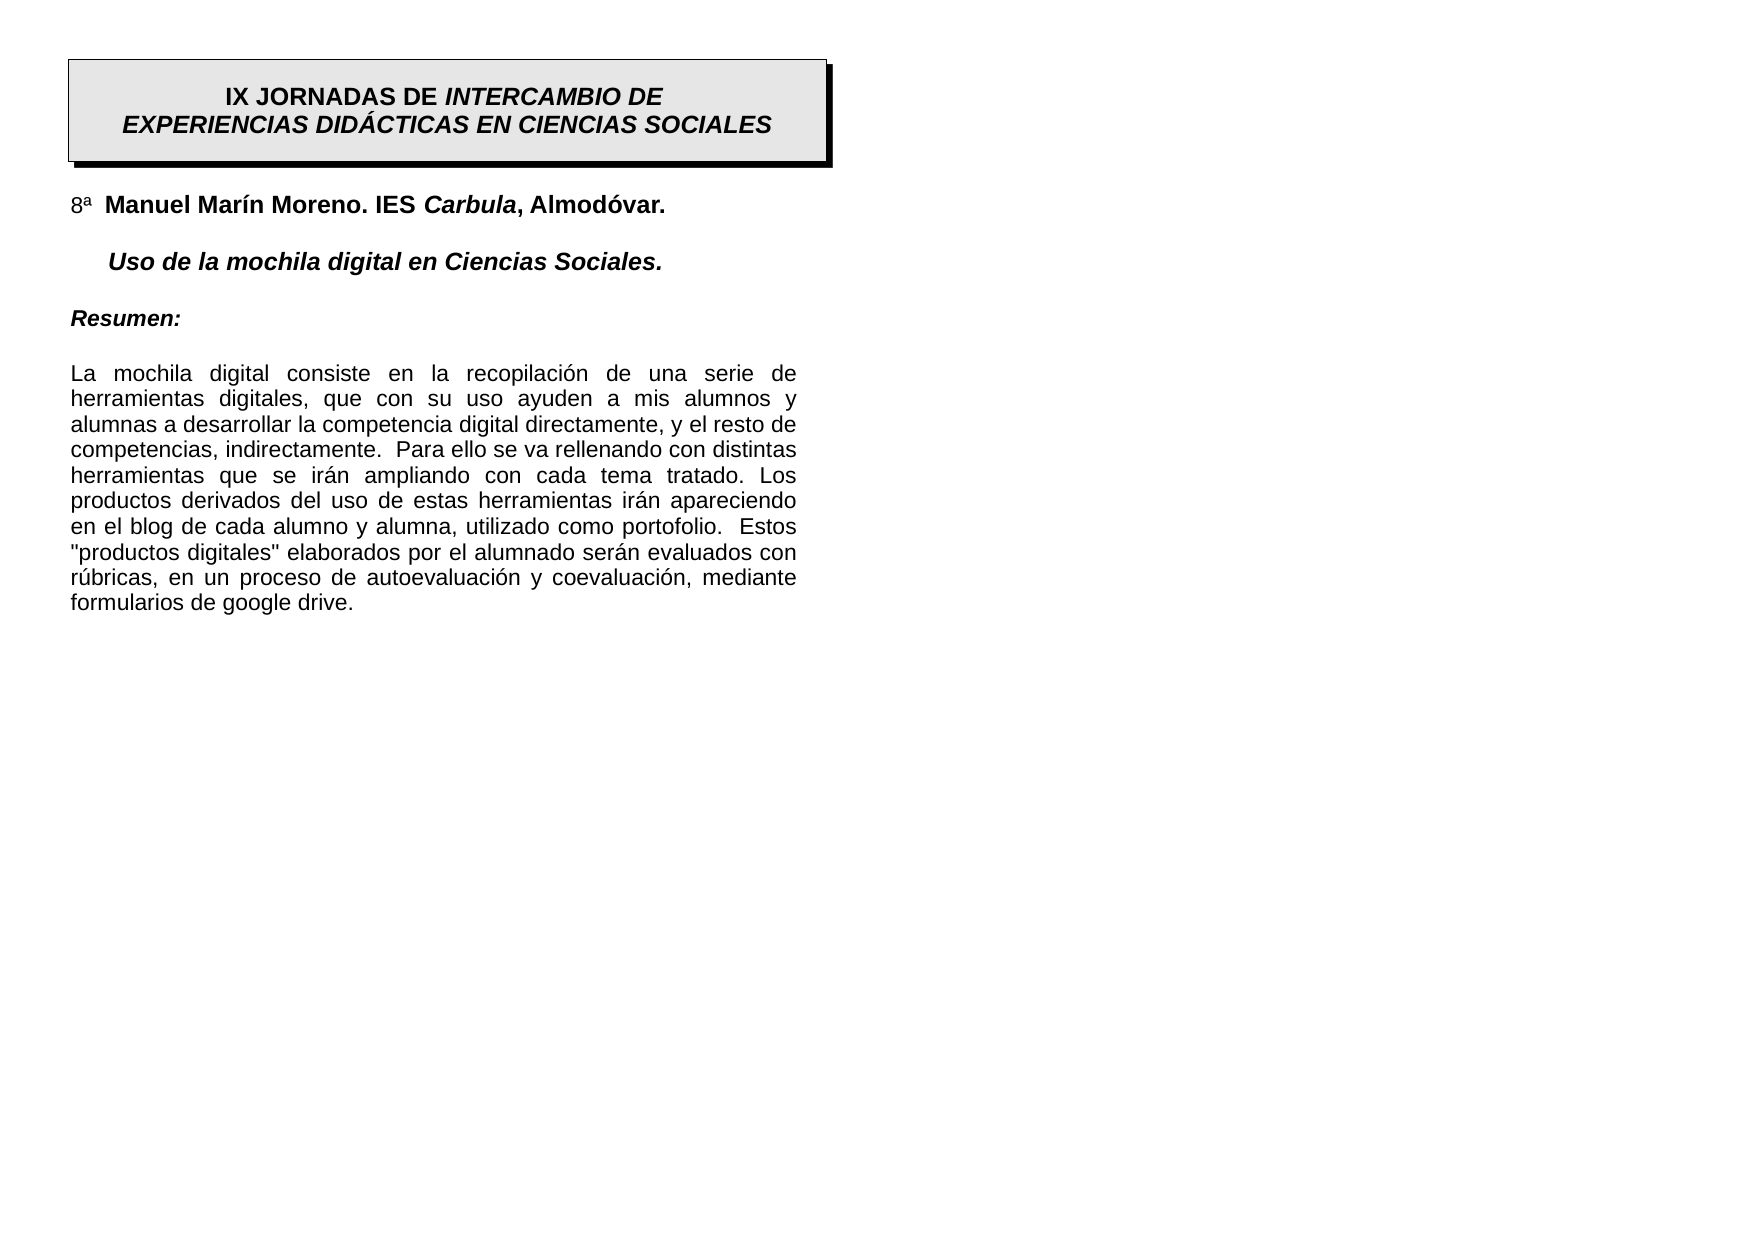

IX JORNADAS DE INTERCAMBIO DE
EXPERIENCIAS DIDÁCTICAS EN CIENCIAS SOCIALES
# 8ª Manuel Marín Moreno. IES Carbula, Almodóvar.
Uso de la mochila digital en Ciencias Sociales.
Resumen:
La mochila digital consiste en la recopilación de una serie de herramientas digitales, que con su uso ayuden a mis alumnos y alumnas a desarrollar la competencia digital directamente, y el resto de competencias, indirectamente. Para ello se va rellenando con distintas herramientas que se irán ampliando con cada tema tratado. Los productos derivados del uso de estas herramientas irán apareciendo en el blog de cada alumno y alumna, utilizado como portofolio. Estos "productos digitales" elaborados por el alumnado serán evaluados con rúbricas, en un proceso de autoevaluación y coevaluación, mediante formularios de google drive.